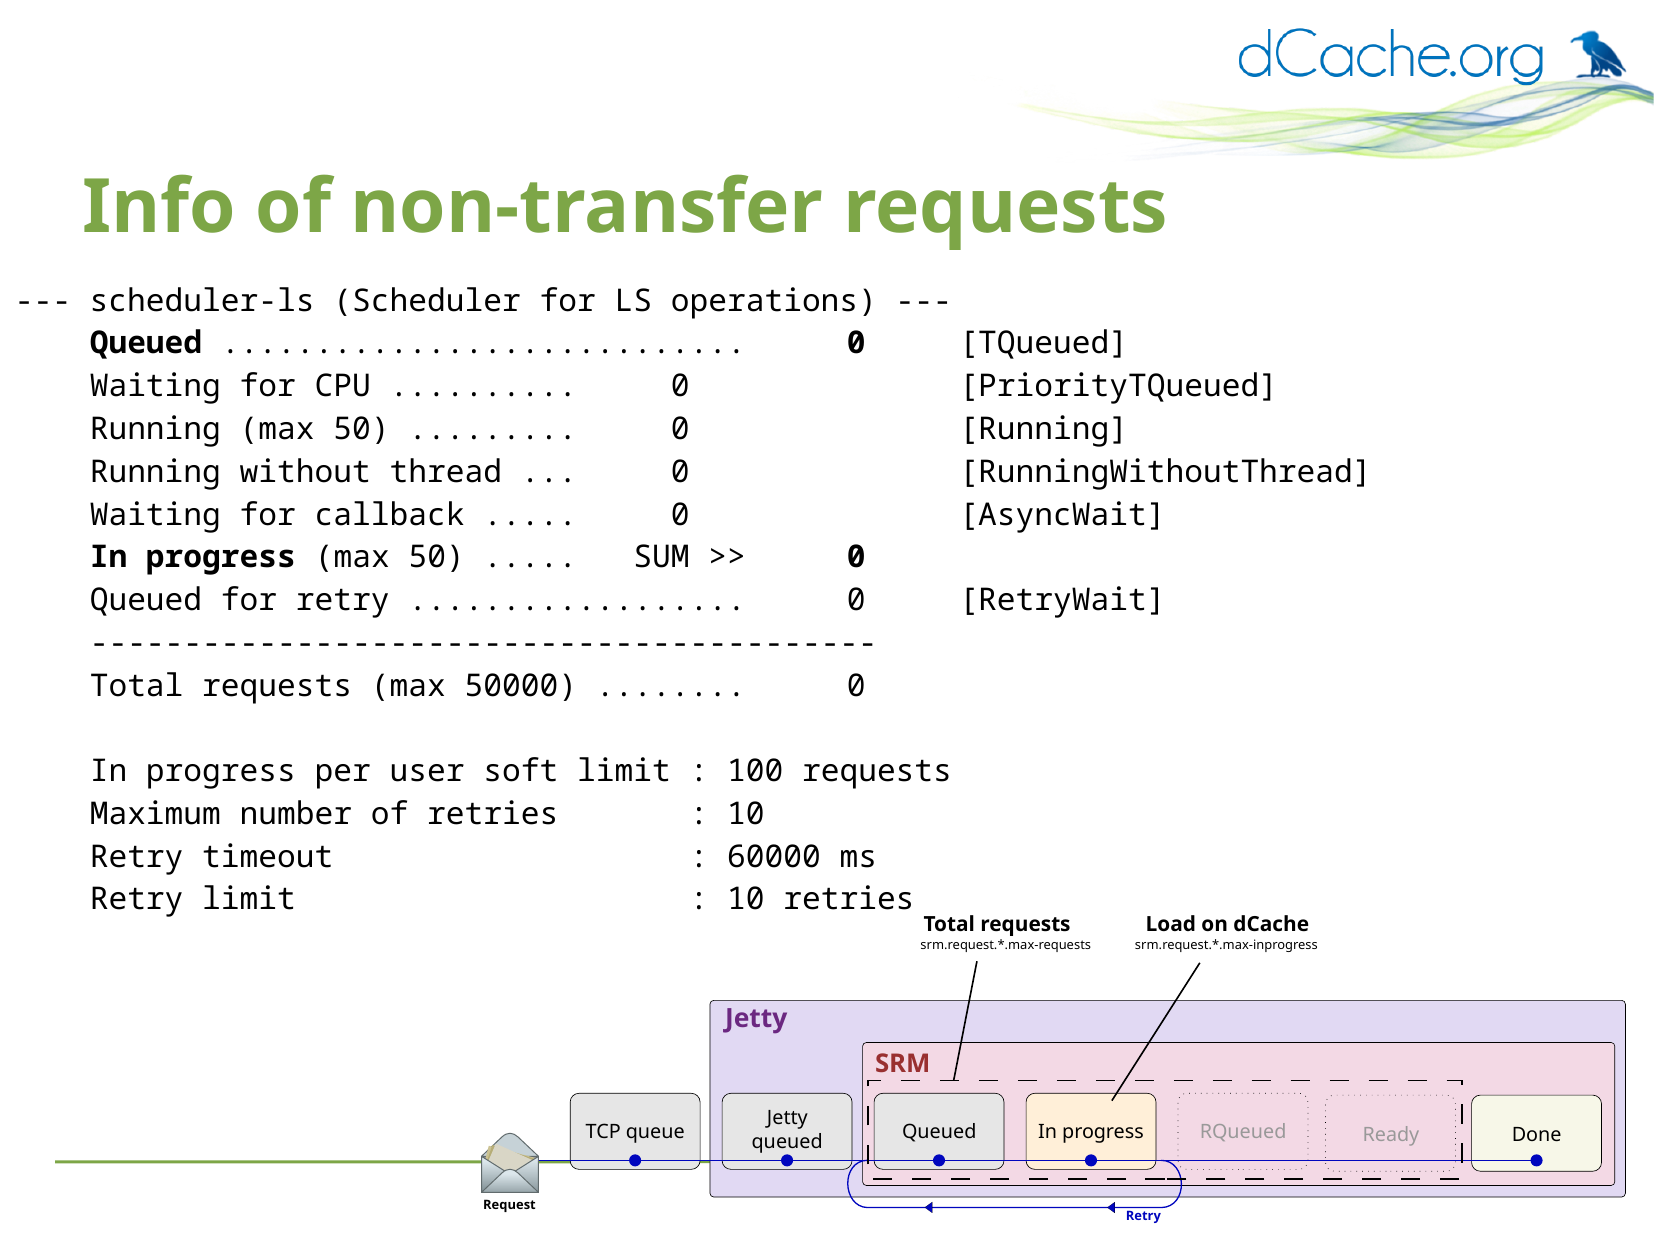

# Info of non-transfer requests
--- scheduler-ls (Scheduler for LS operations) ---
 Queued ............................	0	[TQueued]
 Waiting for CPU .......... 0		[PriorityTQueued]
 Running (max 50) ......... 0		[Running]
 Running without thread ... 0		[RunningWithoutThread]
 Waiting for callback ..... 0		[AsyncWait]
 In progress (max 50) ..... SUM >>	0
 Queued for retry ..................	0	[RetryWait]
 ------------------------------------------
 Total requests (max 50000) ........	0
 In progress per user soft limit : 100 requests
 Maximum number of retries : 10
 Retry timeout : 60000 ms
 Retry limit : 10 retries